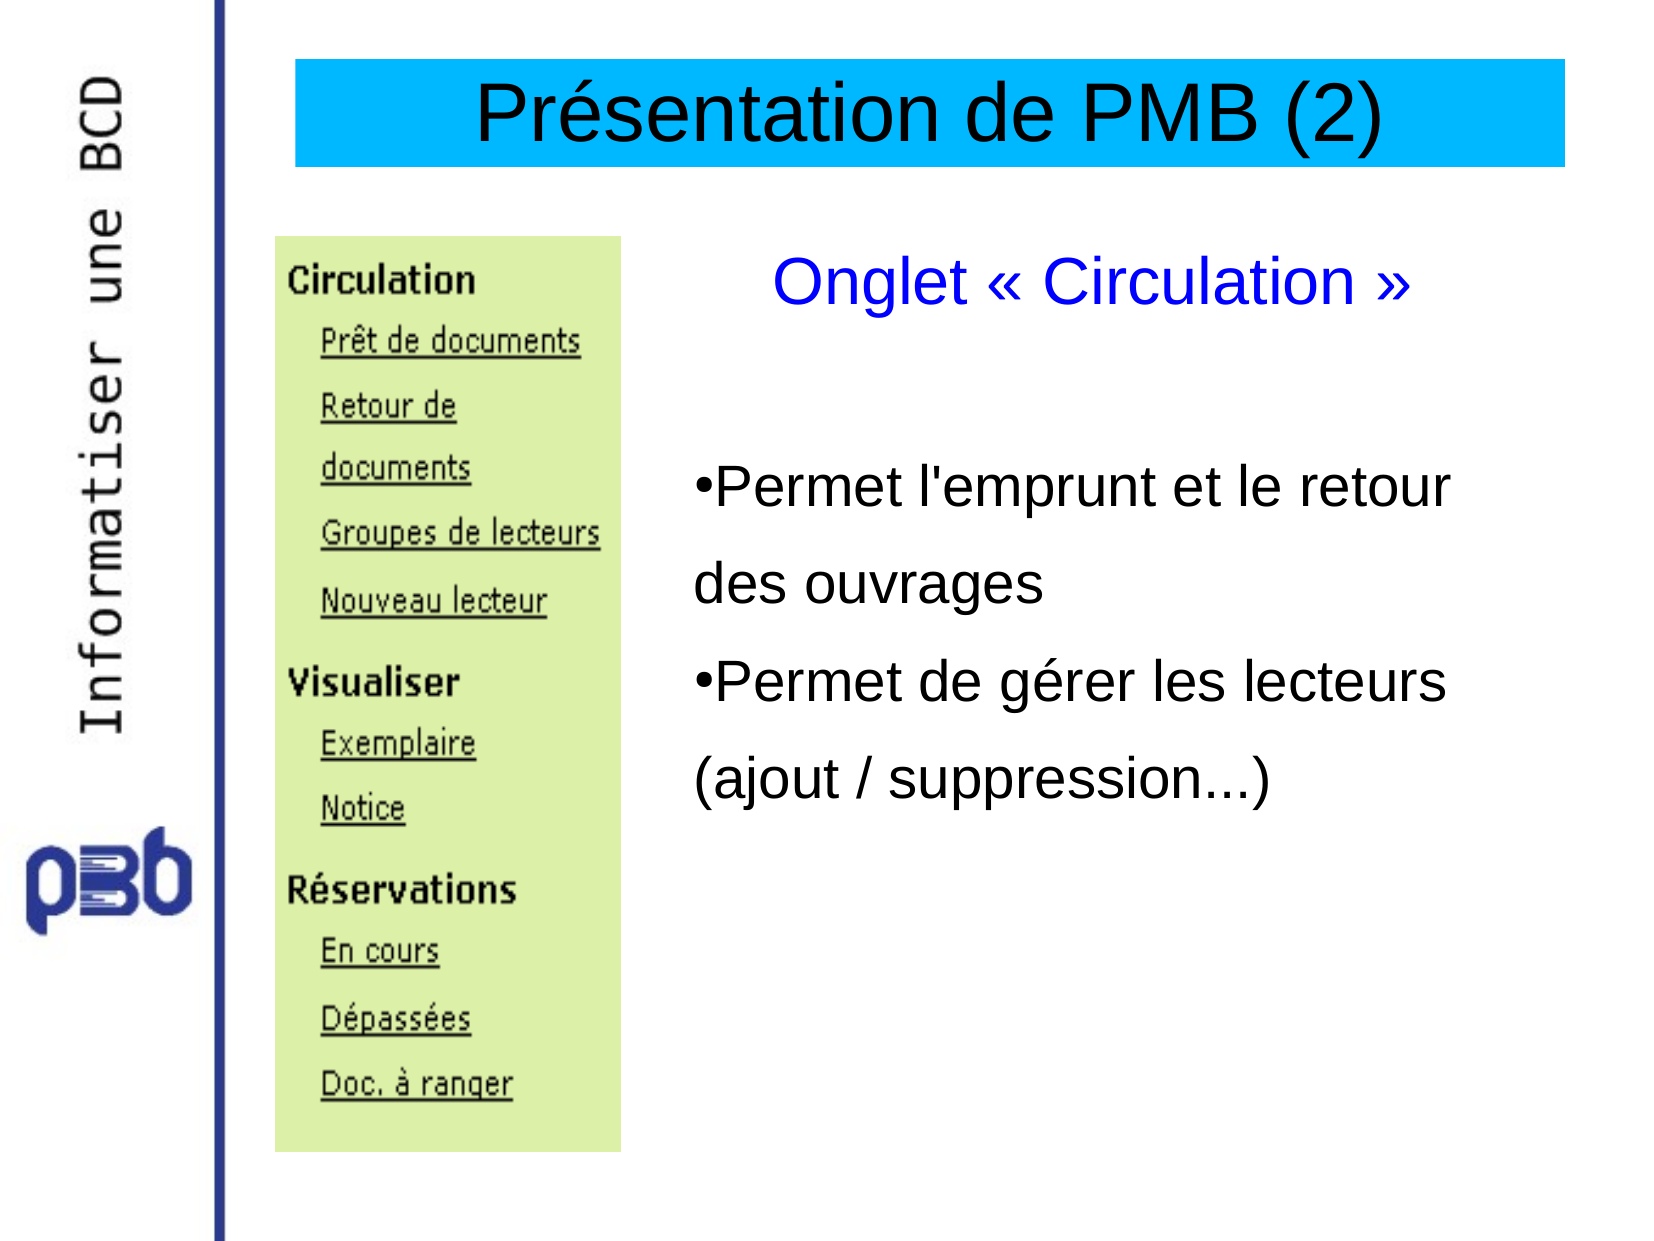

Présentation de PMB (2)
Onglet « Circulation »
Permet l'emprunt et le retour des ouvrages
Permet de gérer les lecteurs (ajout / suppression...)